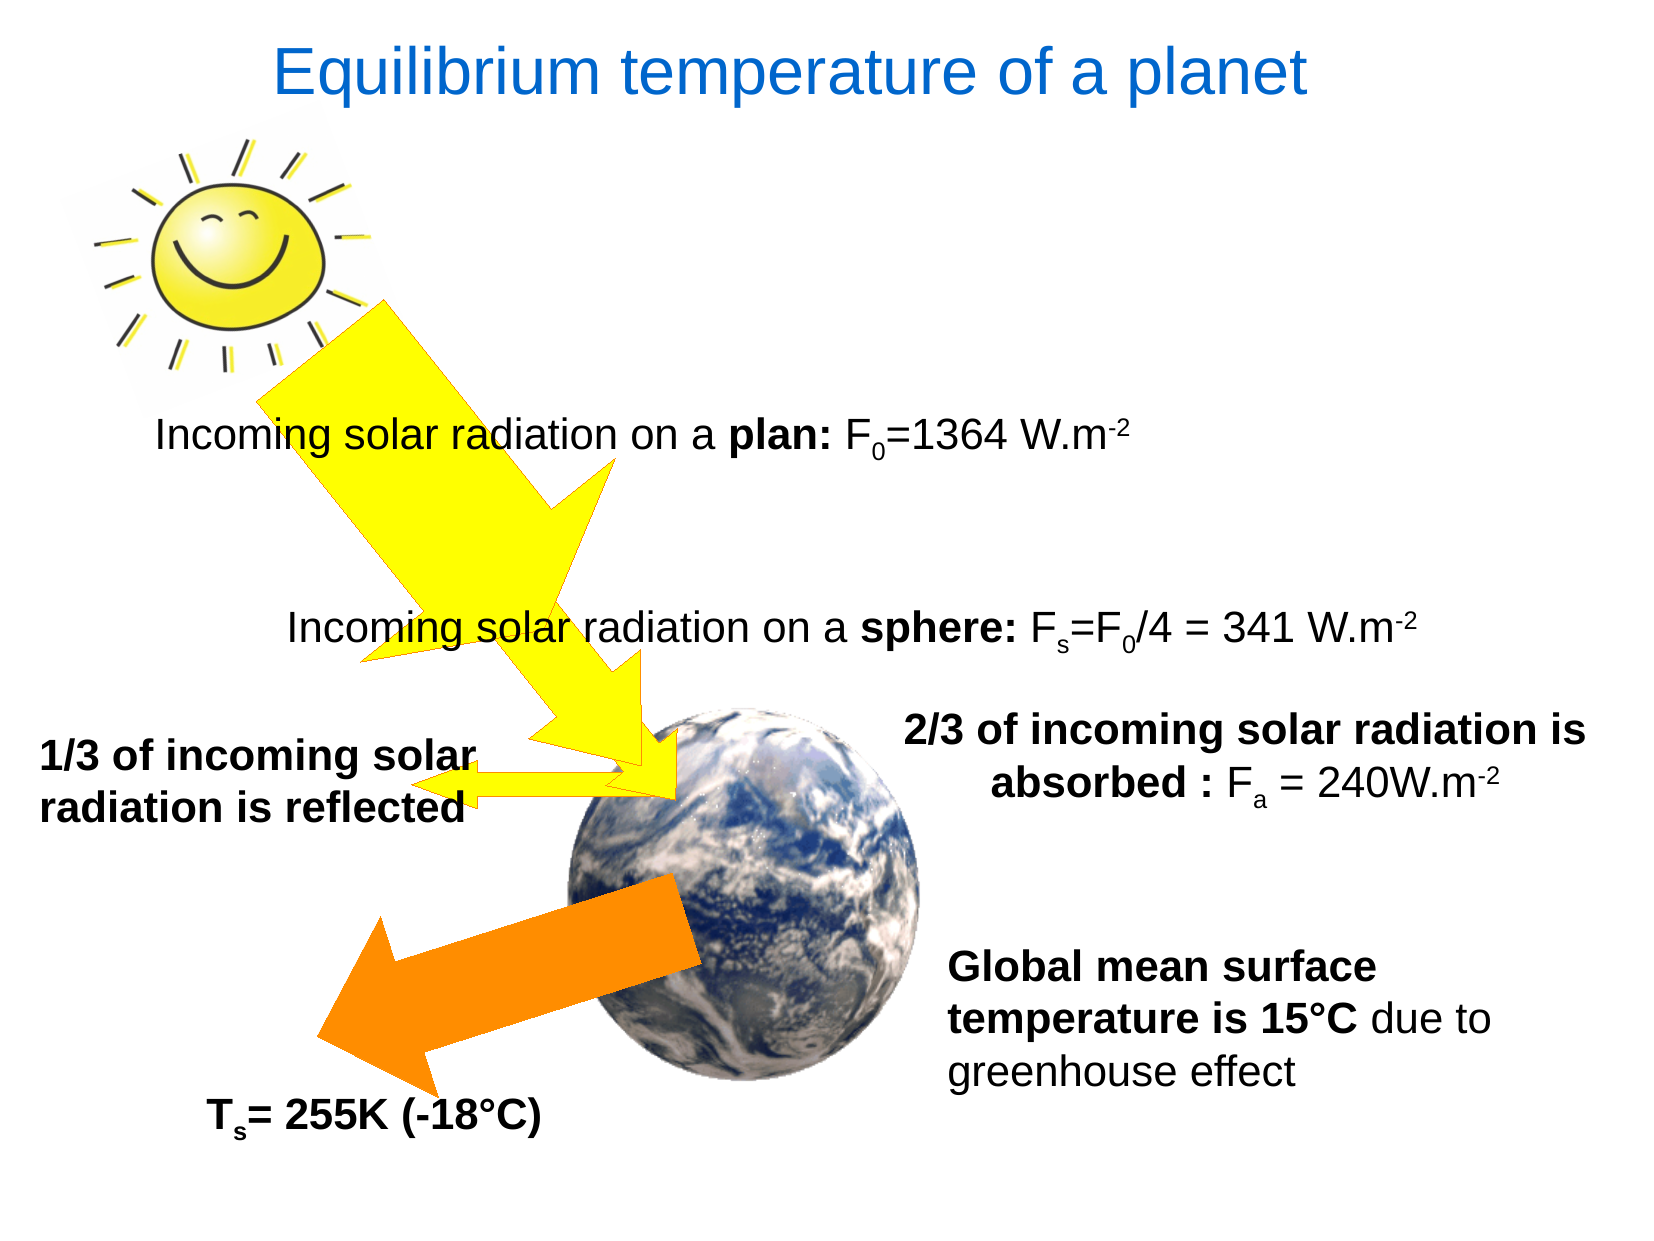

Equilibrium temperature of a planet
Incoming solar radiation on a plan: F0=1364 W.m-2
Incoming solar radiation on a sphere: Fs=F0/4 = 341 W.m-2
2/3 of incoming solar radiation is absorbed : Fa = 240W.m-2
1/3 of incoming solar radiation is reflected
Global mean surface temperature is 15°C due to greenhouse effect
Ts= 255K (-18°C)